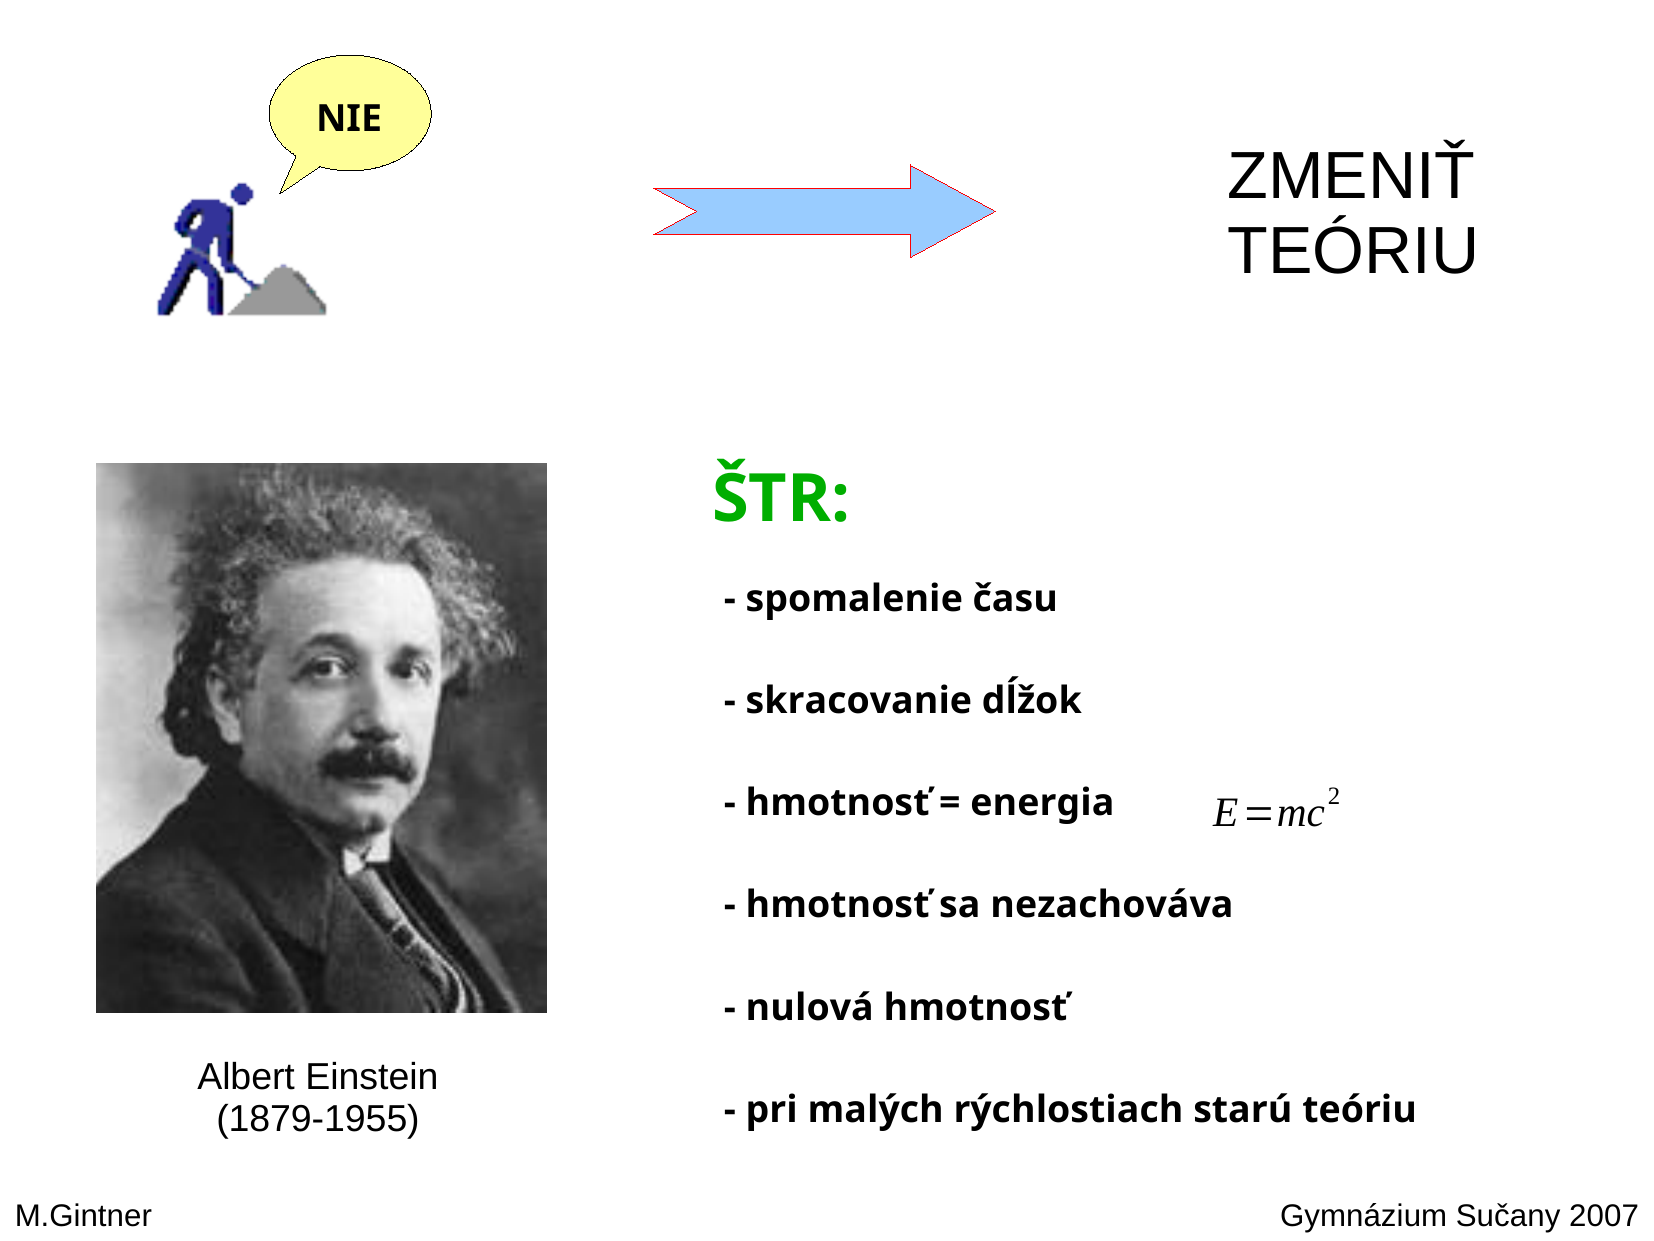

NIE
ZMENIŤ
TEÓRIU
ŠTR:
Albert Einstein
(1879-1955)
- spomalenie času
- skracovanie dĺžok
- hmotnosť = energia
- hmotnosť sa nezachováva
- nulová hmotnosť
- pri malých rýchlostiach starú teóriu
M.Gintner
Gymnázium Sučany 2007